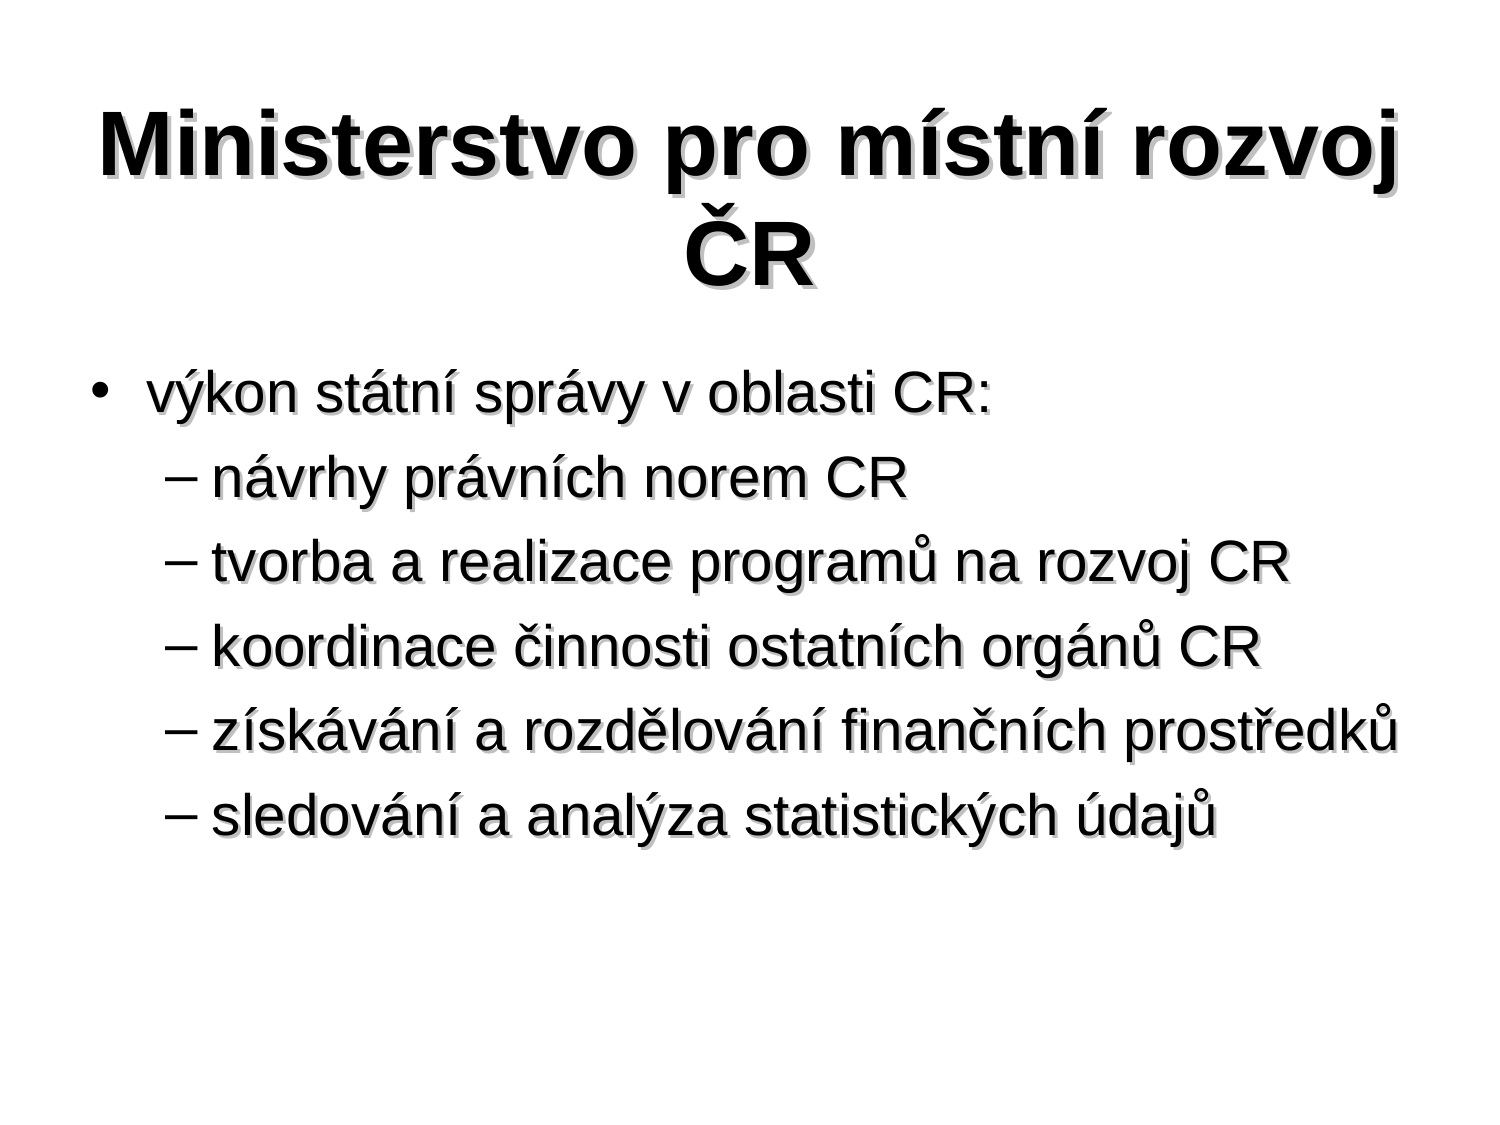

# Ministerstvo pro místní rozvoj ČR
výkon státní správy v oblasti CR:
návrhy právních norem CR
tvorba a realizace programů na rozvoj CR
koordinace činnosti ostatních orgánů CR
získávání a rozdělování finančních prostředků
sledování a analýza statistických údajů